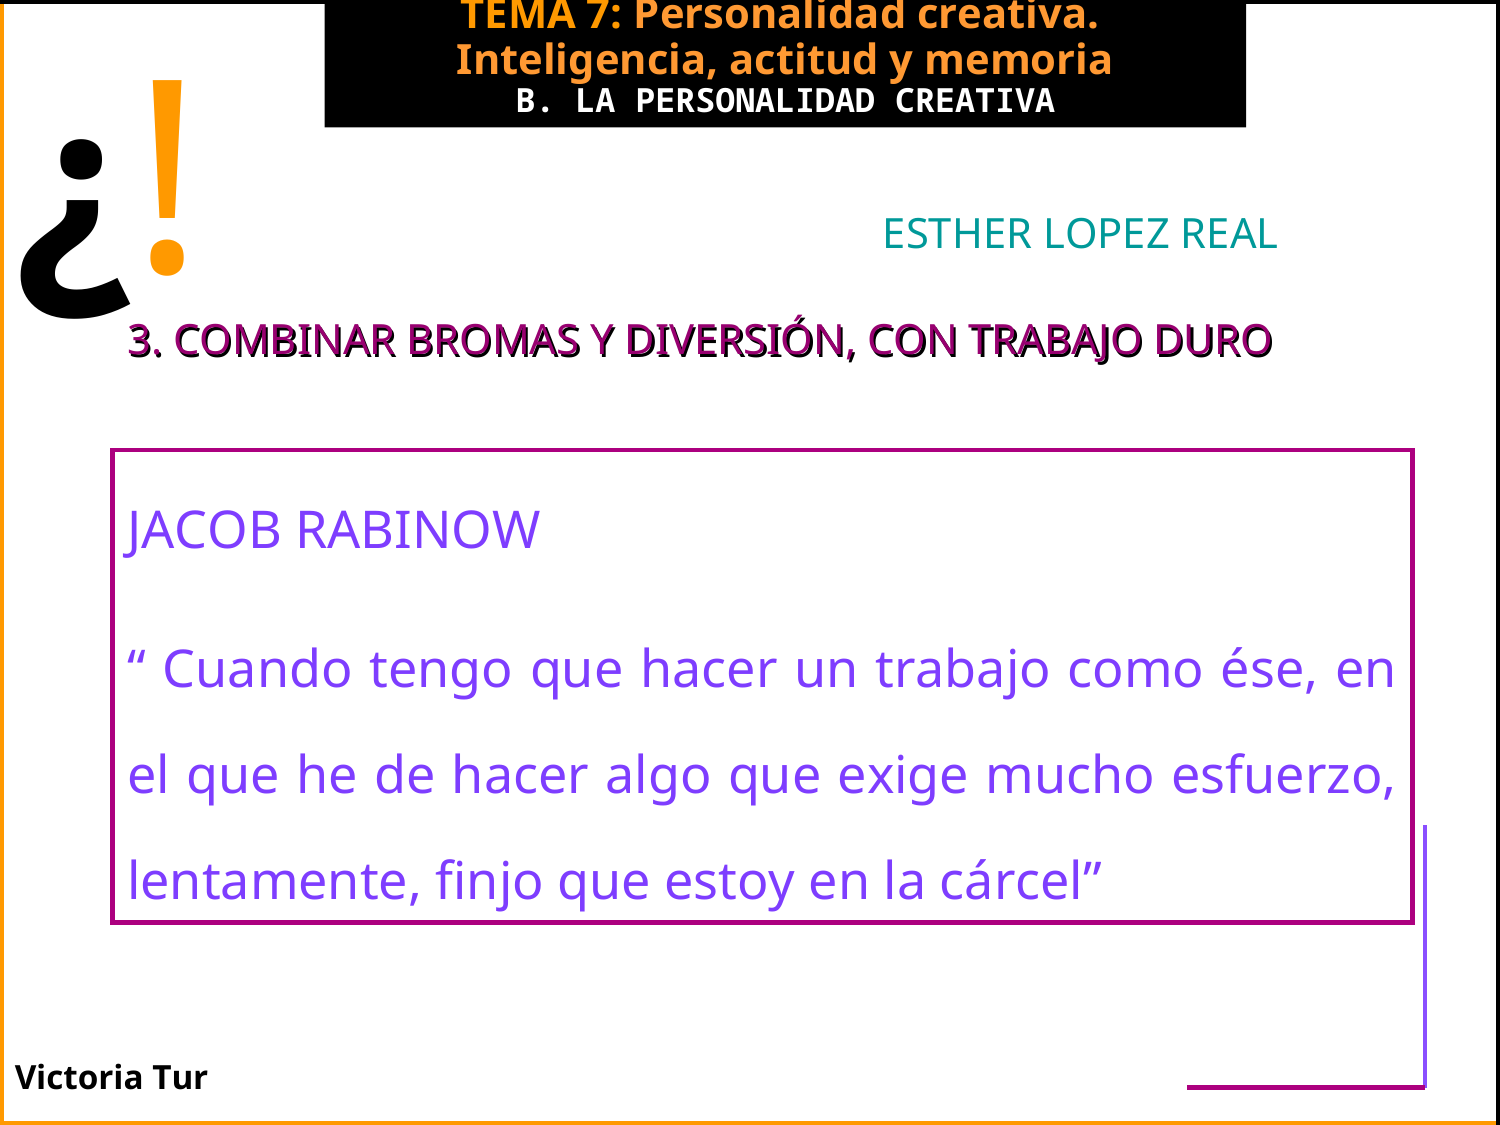

ESTHER LOPEZ REAL
3. COMBINAR BROMAS Y DIVERSIÓN, CON TRABAJO DURO
JACOB RABINOW
“ Cuando tengo que hacer un trabajo como ése, en el que he de hacer algo que exige mucho esfuerzo, lentamente, finjo que estoy en la cárcel”